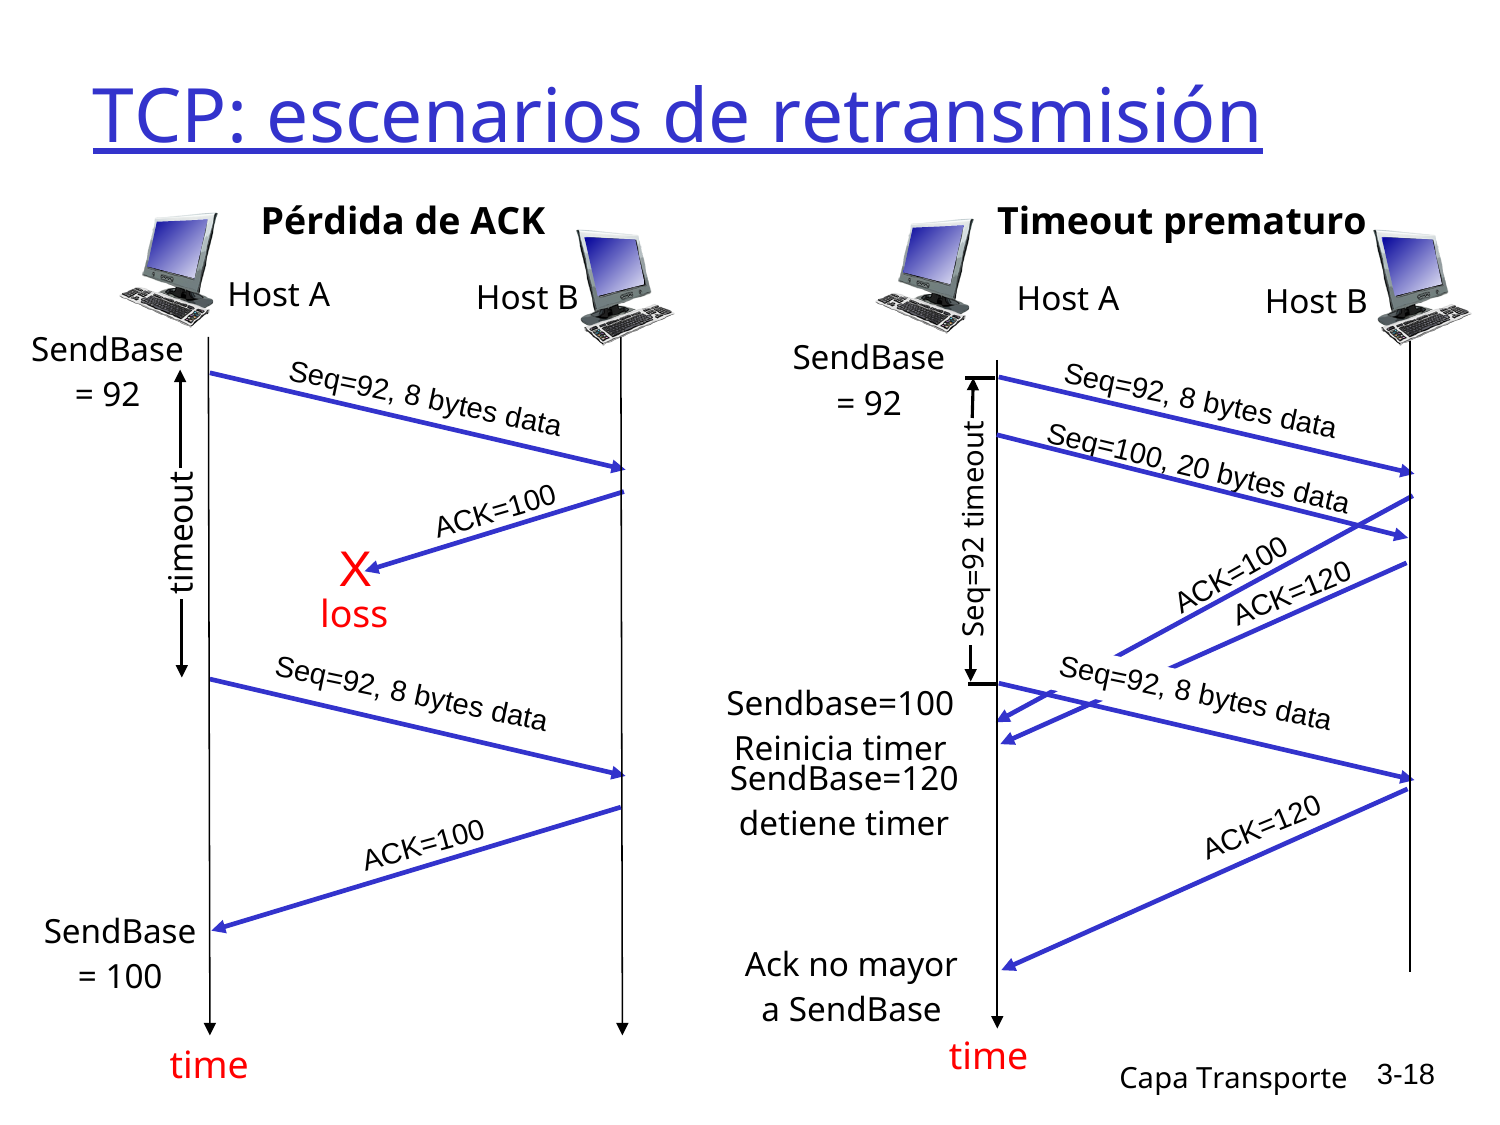

# TCP: escenarios de retransmisión
Pérdida de ACK
Timeout prematuro
Host A
Host B
Host A
Host B
SendBase
= 92
SendBase
= 92
Seq=92, 8 bytes data
Seq=92, 8 bytes data
Seq=92 timeout
Seq=100, 20 bytes data
ACK=100
timeout
X
ACK=100
ACK=120
loss
Seq=92, 8 bytes data
Seq=92, 8 bytes data
Sendbase=100
Reinicia timer
SendBase=120
detiene timer
ACK=120
ACK=100
SendBase
= 100
Ack no mayor
a SendBase
time
time
18